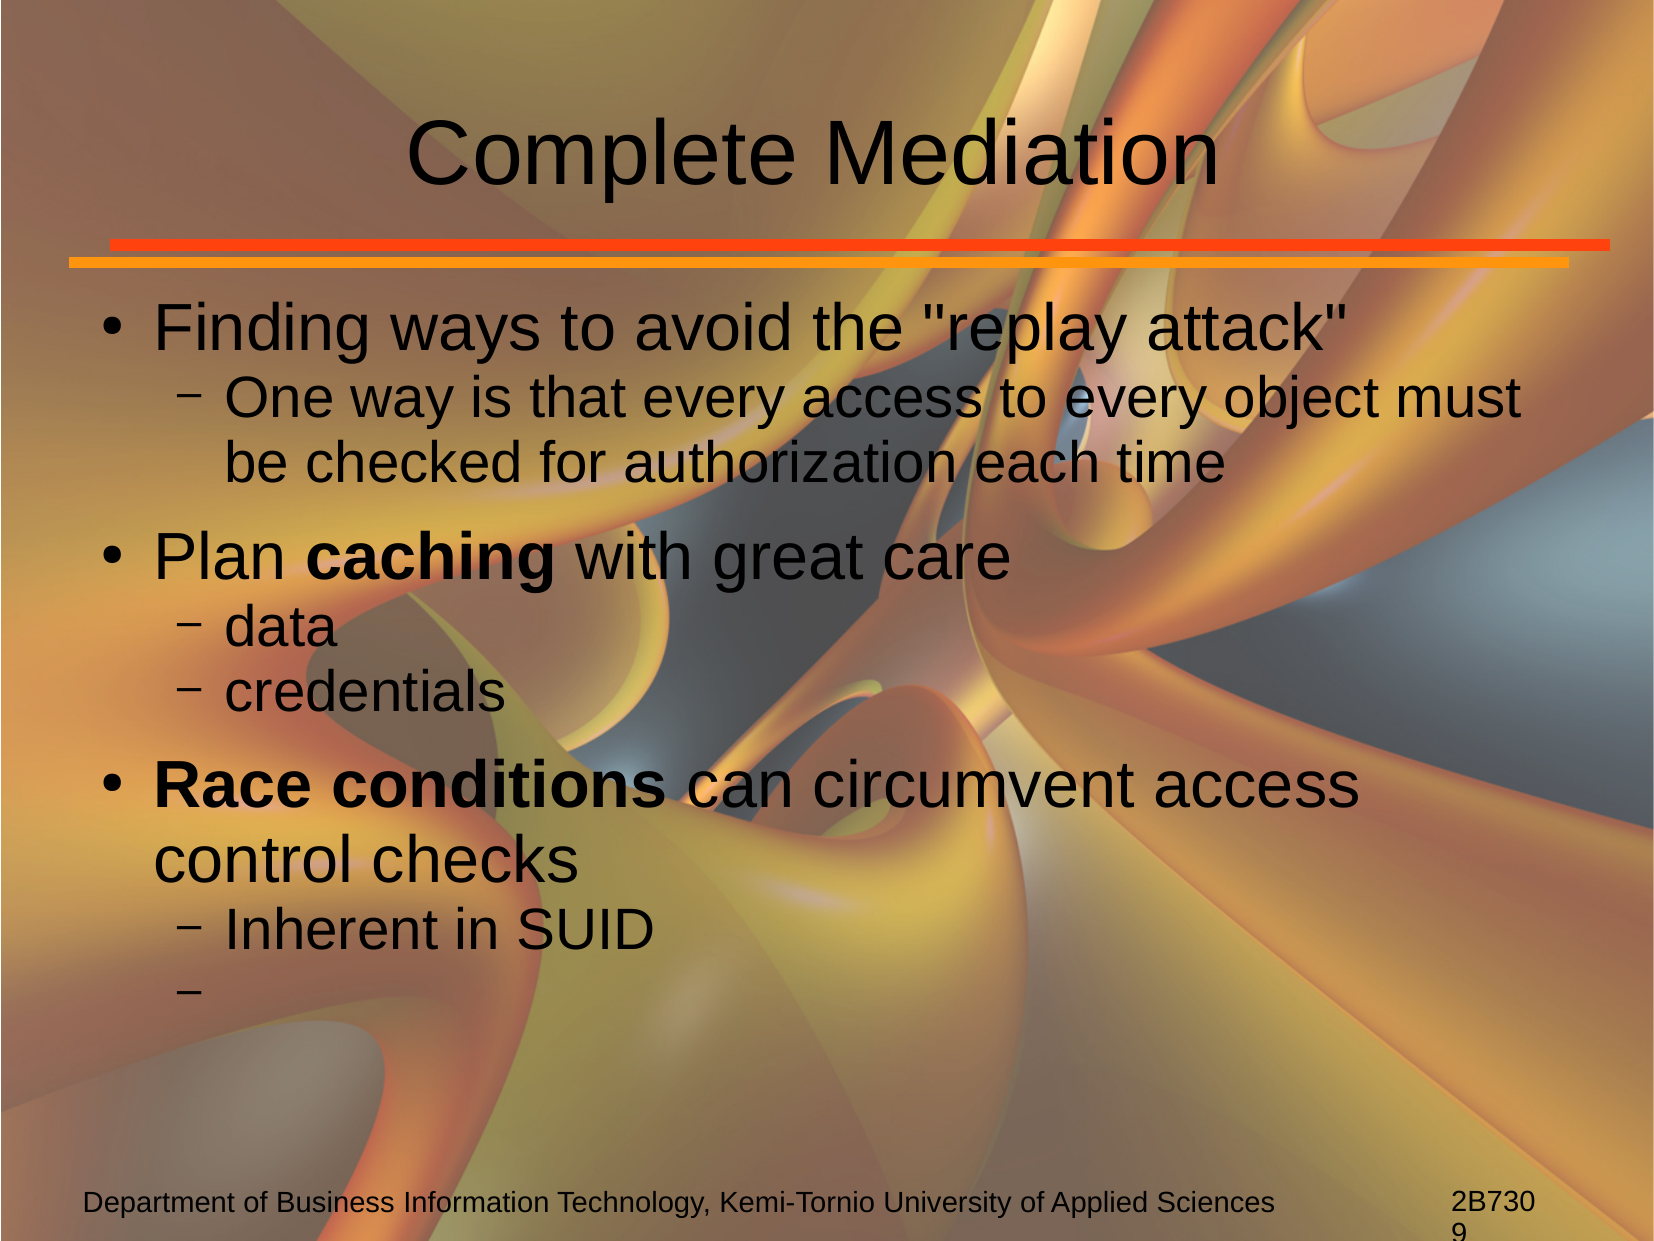

# Complete Mediation
Finding ways to avoid the "replay attack"
One way is that every access to every object must be checked for authorization each time
Plan caching with great care
data
credentials
Race conditions can circumvent access control checks
Inherent in SUID